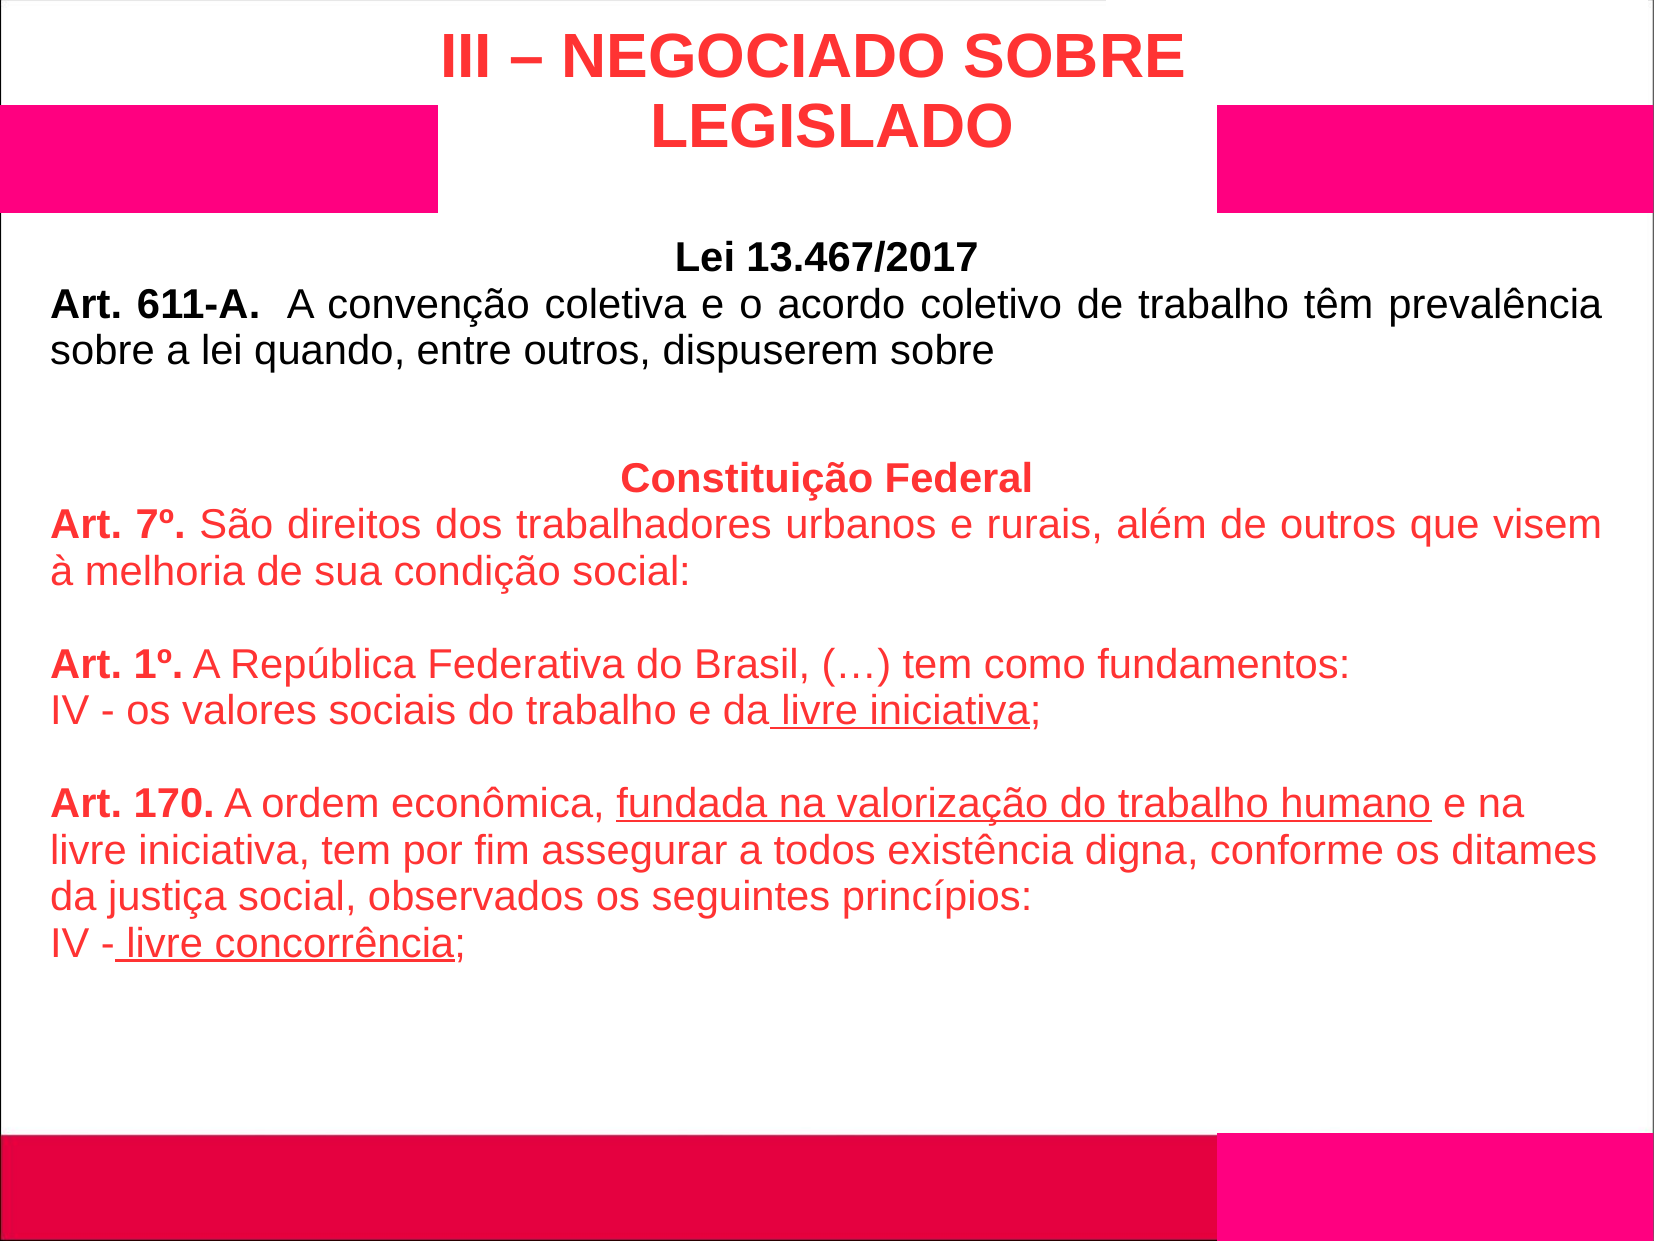

III – NEGOCIADO SOBRE LEGISLADO
Lei 13.467/2017
Art. 611-A.  A convenção coletiva e o acordo coletivo de trabalho têm prevalência sobre a lei quando, entre outros, dispuserem sobre
Constituição Federal
Art. 7º. São direitos dos trabalhadores urbanos e rurais, além de outros que visem à melhoria de sua condição social:
Art. 1º. A República Federativa do Brasil, (…) tem como fundamentos:
IV - os valores sociais do trabalho e da livre iniciativa;
Art. 170. A ordem econômica, fundada na valorização do trabalho humano e na livre iniciativa, tem por fim assegurar a todos existência digna, conforme os ditames da justiça social, observados os seguintes princípios:
IV - livre concorrência;